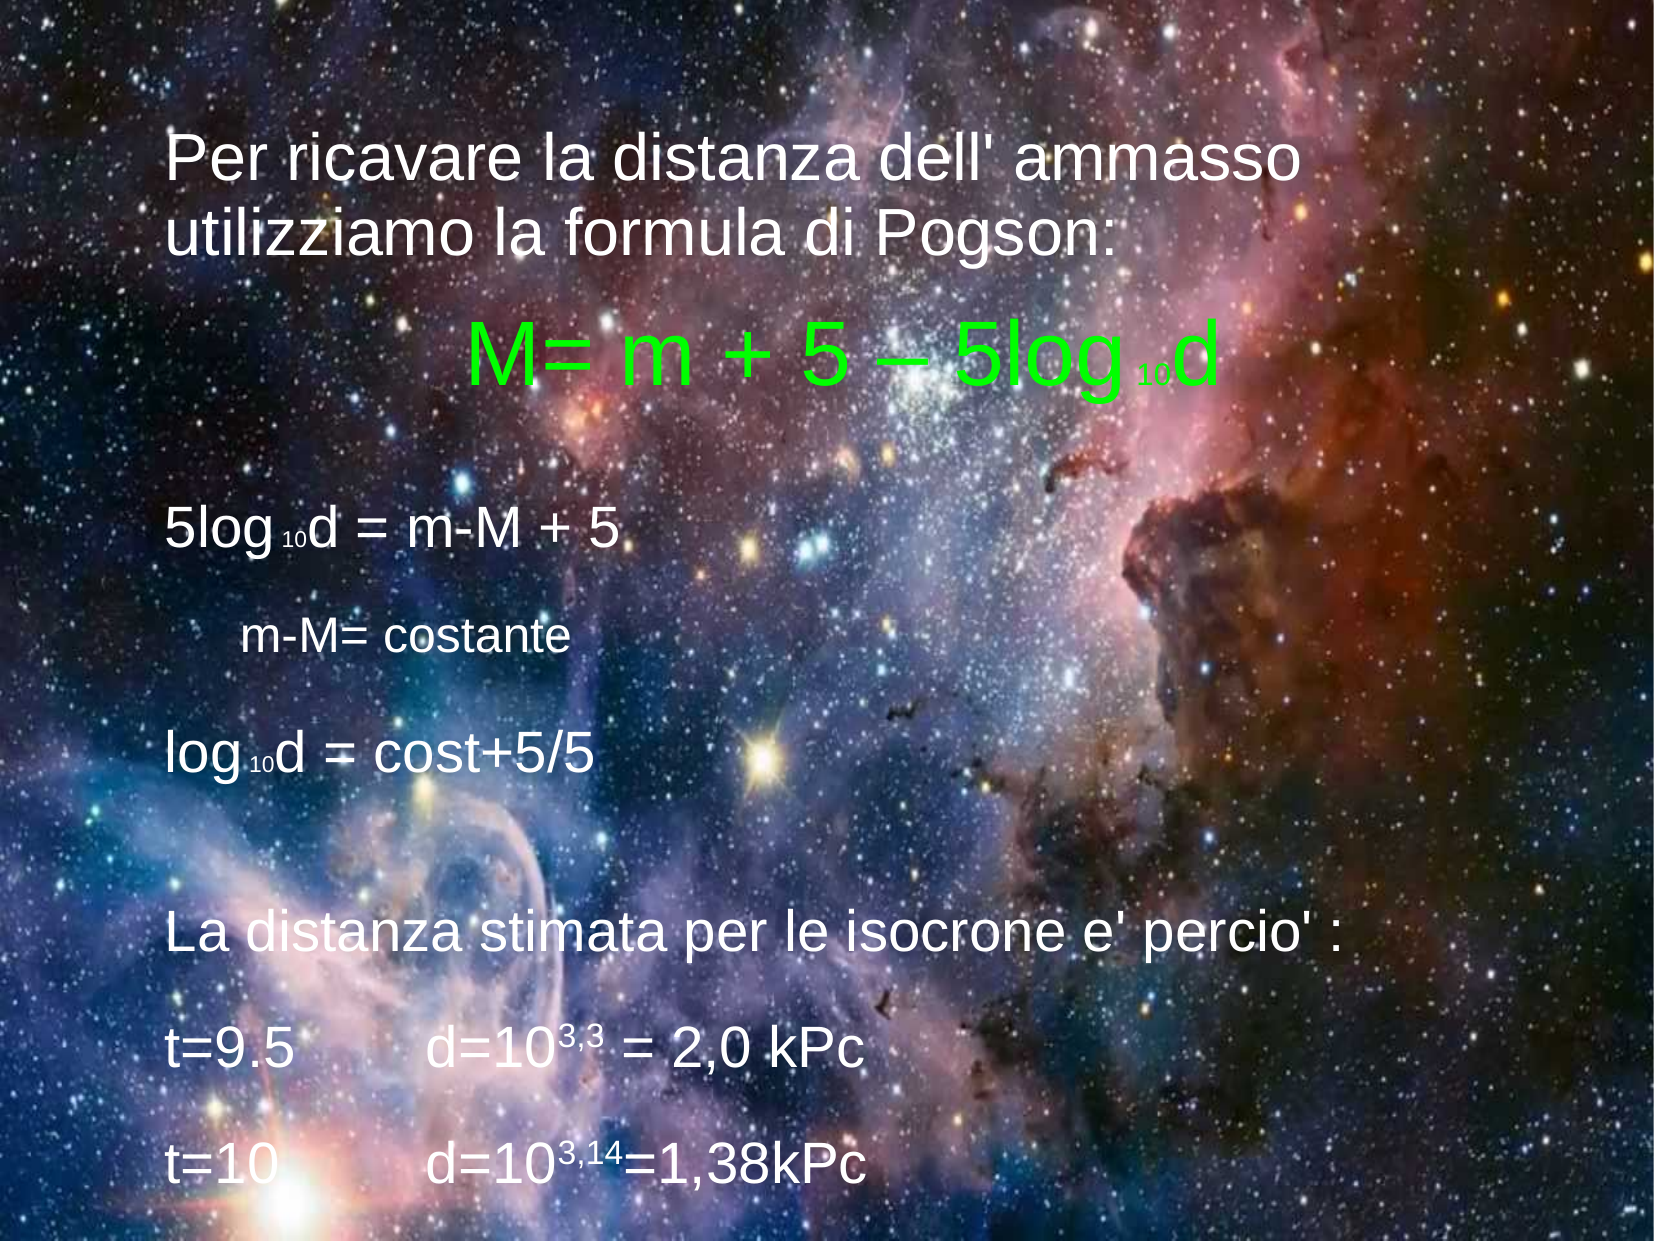

Per ricavare la distanza dell' ammasso utilizziamo la formula di Pogson:
M= m + 5 – 5log 10d
5log 10d = m-M + 5
m-M= costante
log 10d = cost+5/5
La distanza stimata per le isocrone e' percio' :
t=9.5 d=103,3 = 2,0 kPc
t=10 d=103,14=1,38kPc